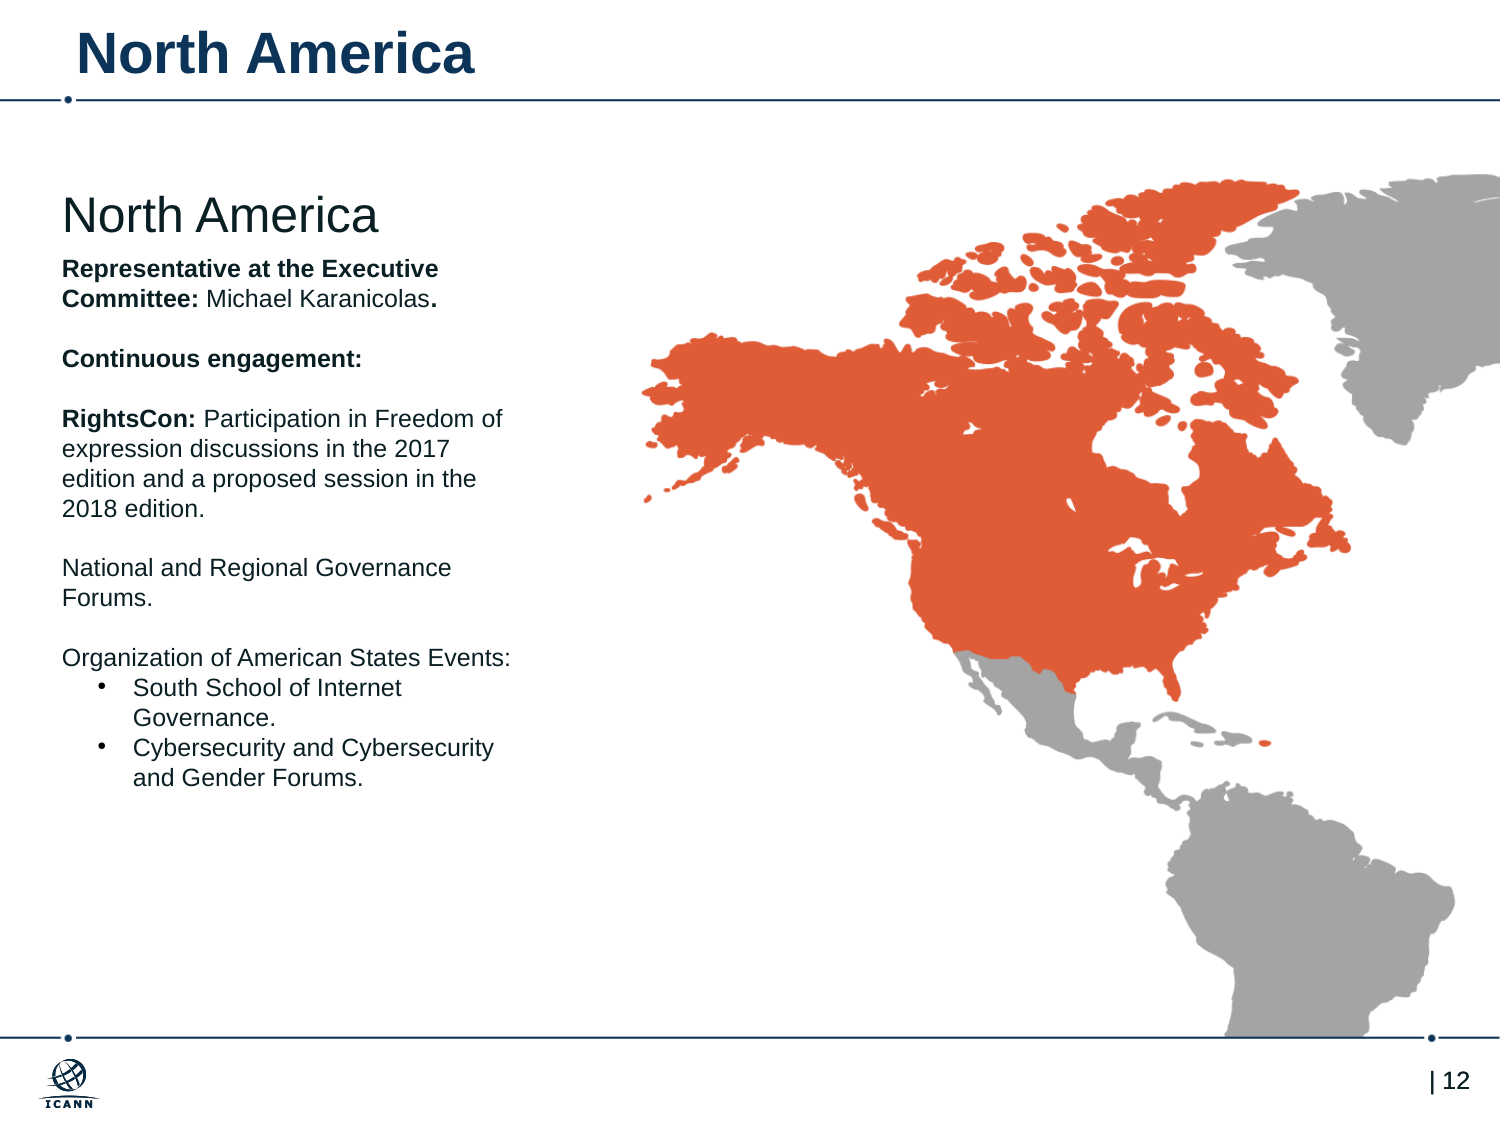

# North America
North America
Representative at the Executive Committee: Michael Karanicolas.
Continuous engagement:
RightsCon: Participation in Freedom of expression discussions in the 2017 edition and a proposed session in the 2018 edition.
National and Regional Governance Forums.
Organization of American States Events:
South School of Internet Governance.
Cybersecurity and Cybersecurity and Gender Forums.